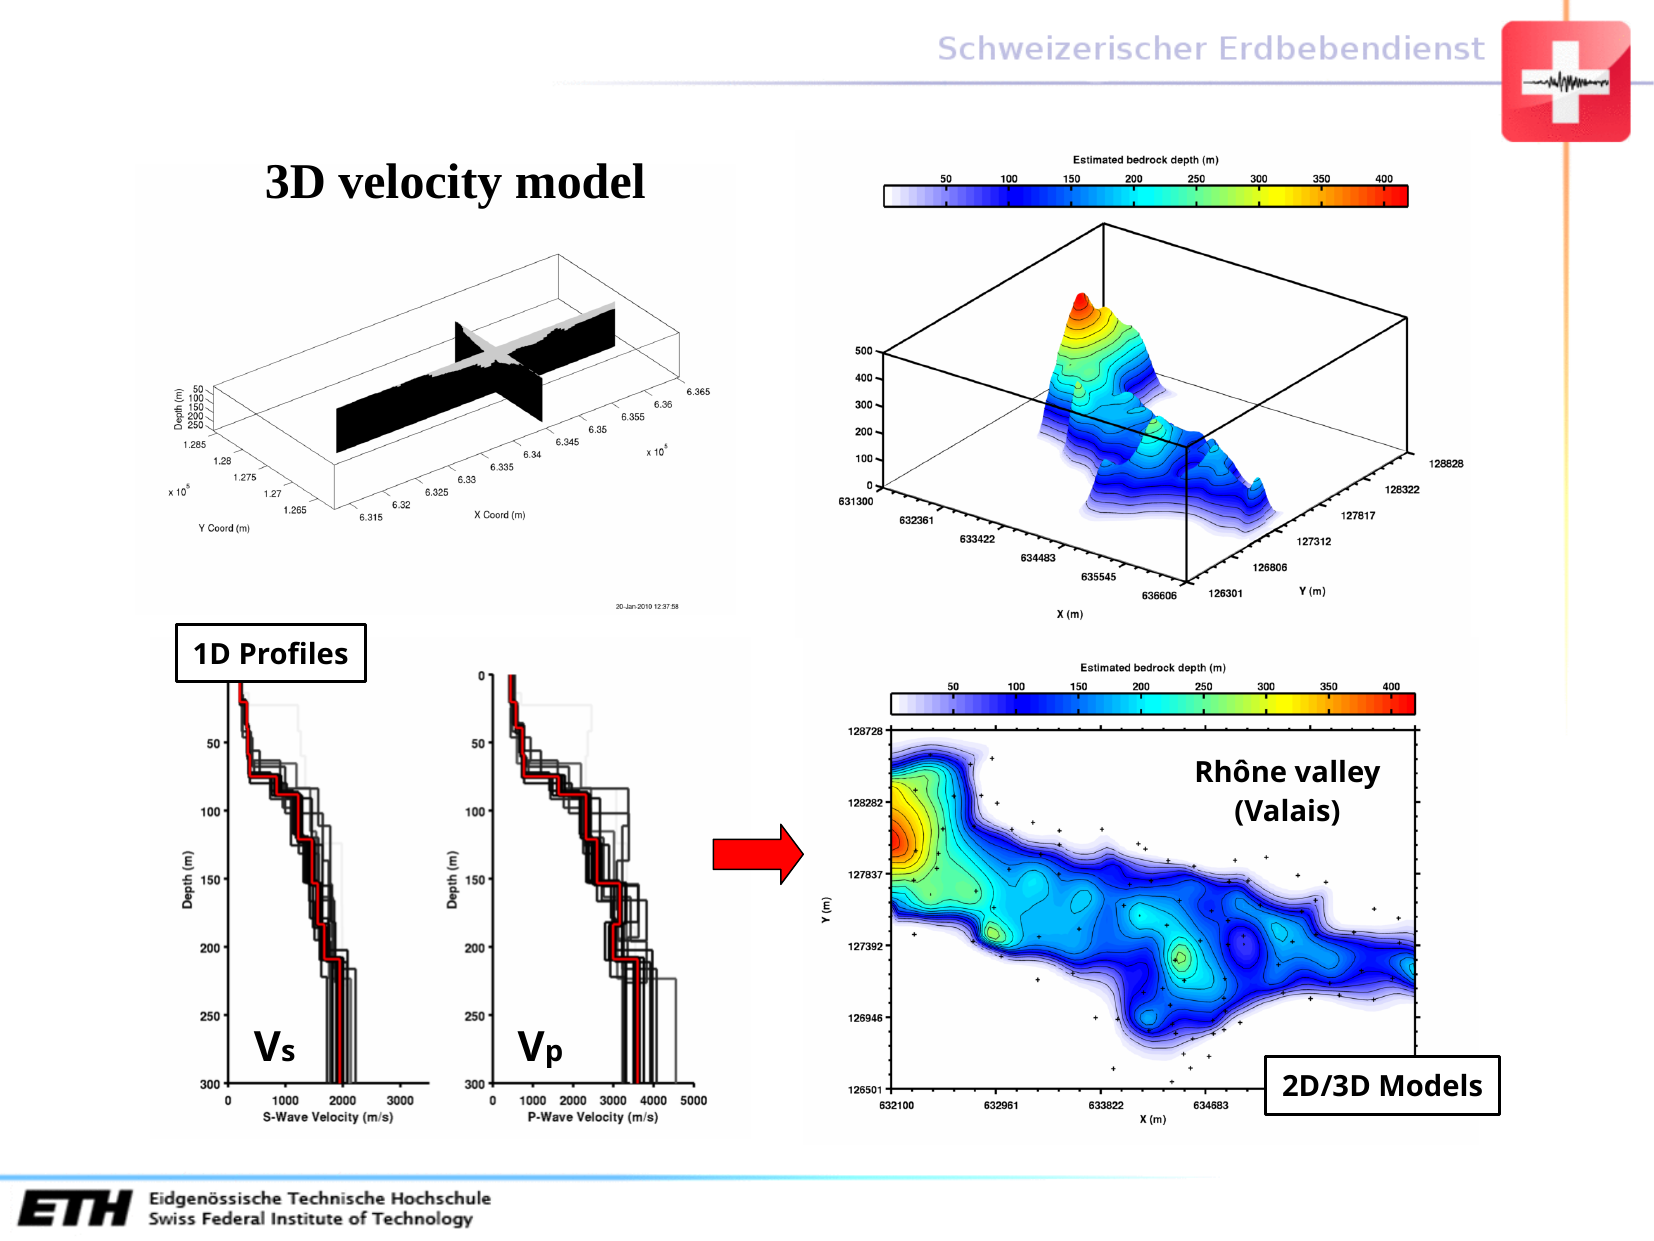

3D velocity model
1D Profiles
Vs
Vp
Rhône valley (Valais)
2D/3D Models